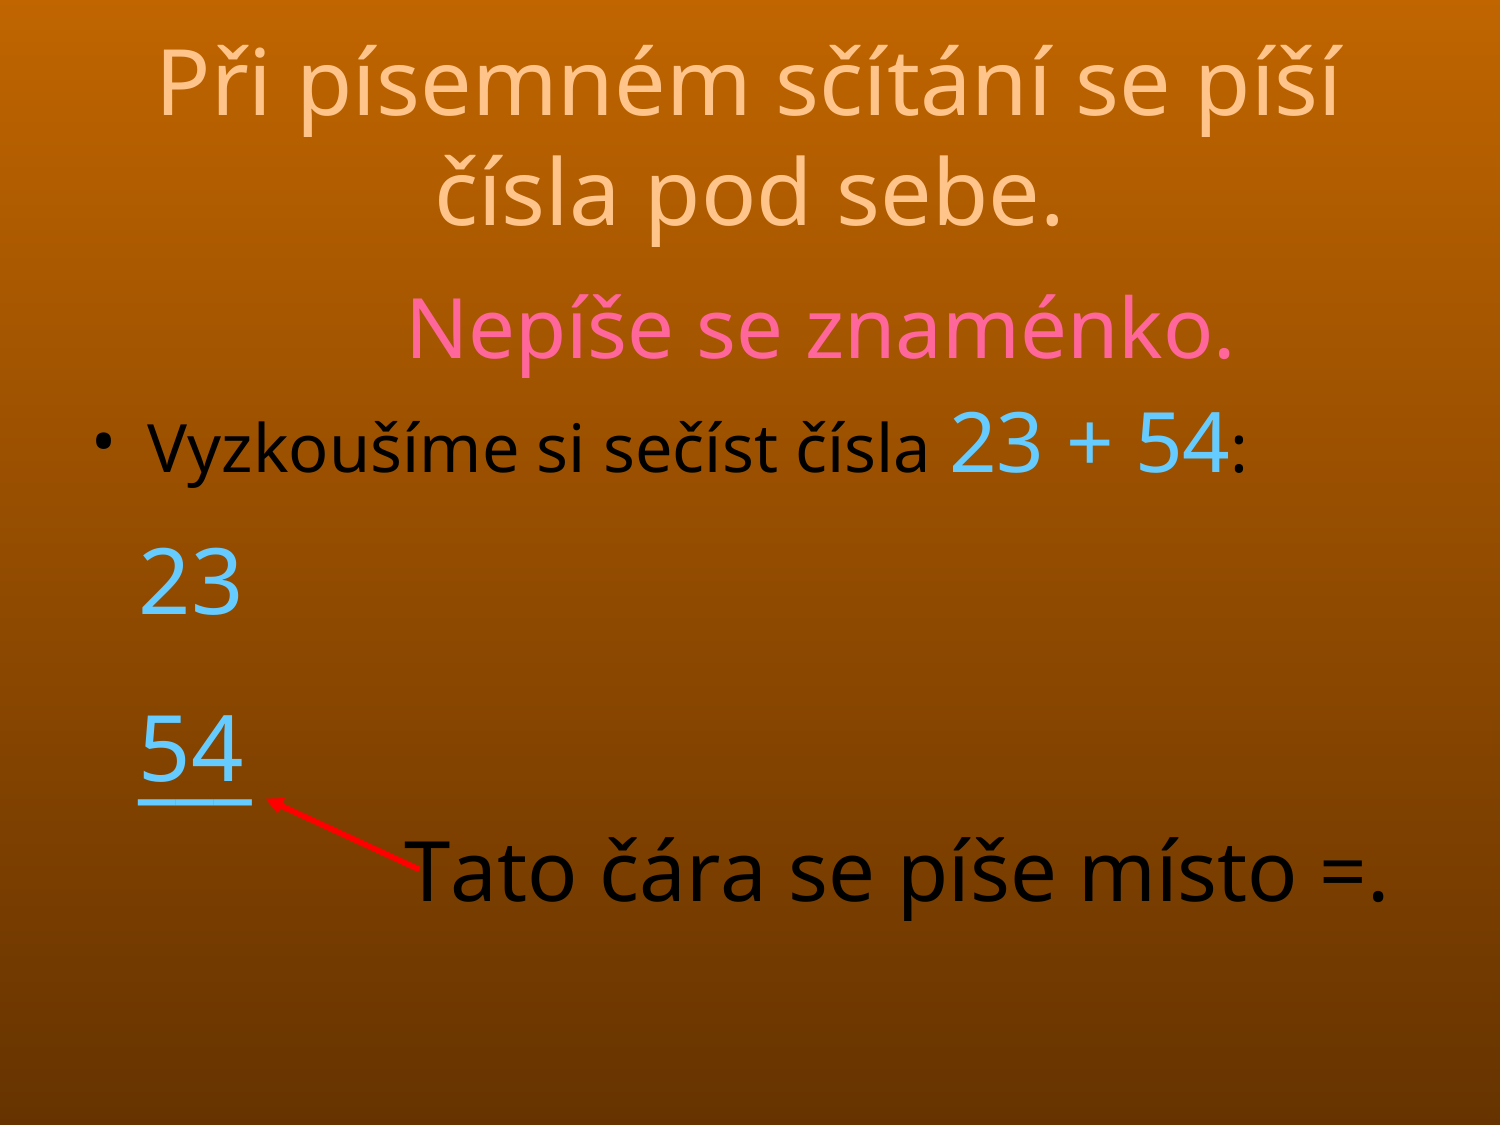

# Při písemném sčítání se píší čísla pod sebe.
Nepíše se znaménko.
Vyzkoušíme si sečíst čísla 23 + 54:
23
54
___
Tato čára se píše místo =.